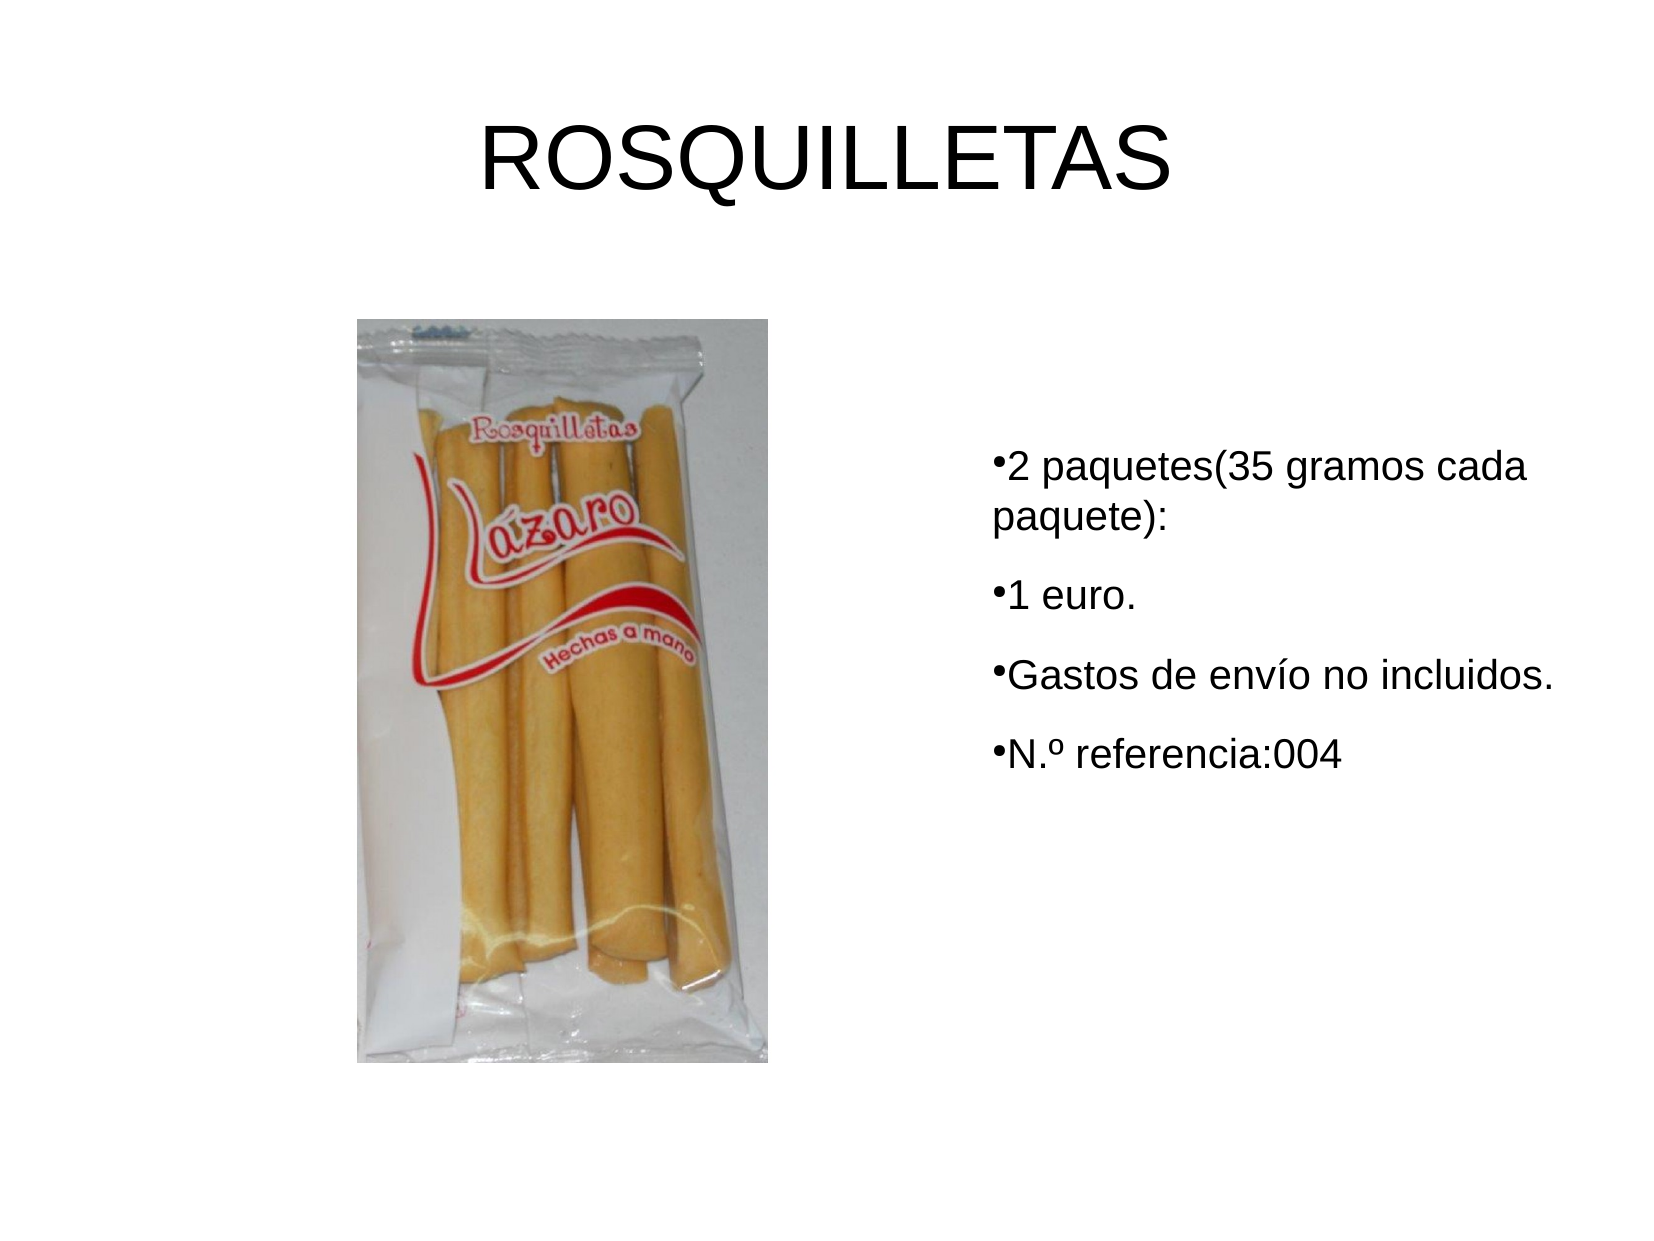

# ROSQUILLETAS
2 paquetes(35 gramos cada paquete):
1 euro.
Gastos de envío no incluidos.
N.º referencia:004